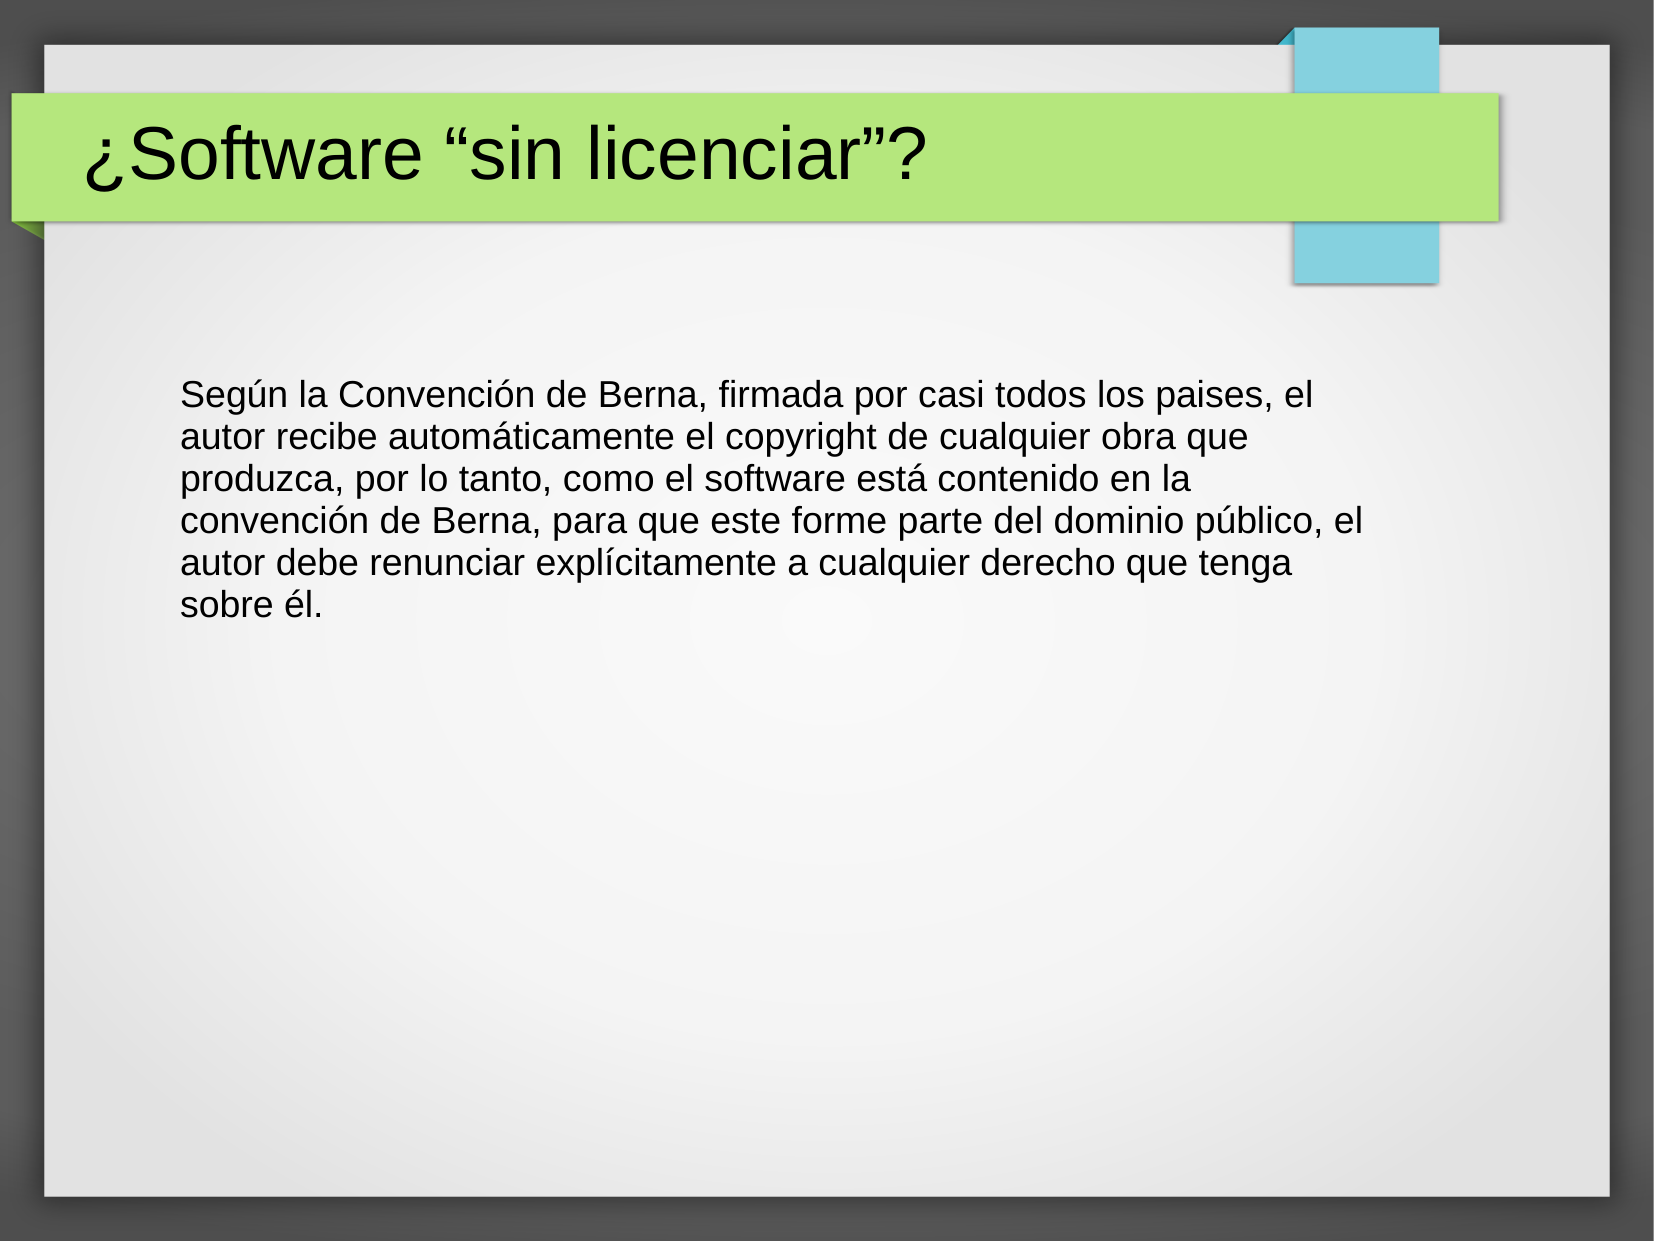

# ¿Software “sin licenciar”?
Según la Convención de Berna, firmada por casi todos los paises, el autor recibe automáticamente el copyright de cualquier obra que produzca, por lo tanto, como el software está contenido en la convención de Berna, para que este forme parte del dominio público, el autor debe renunciar explícitamente a cualquier derecho que tenga sobre él.